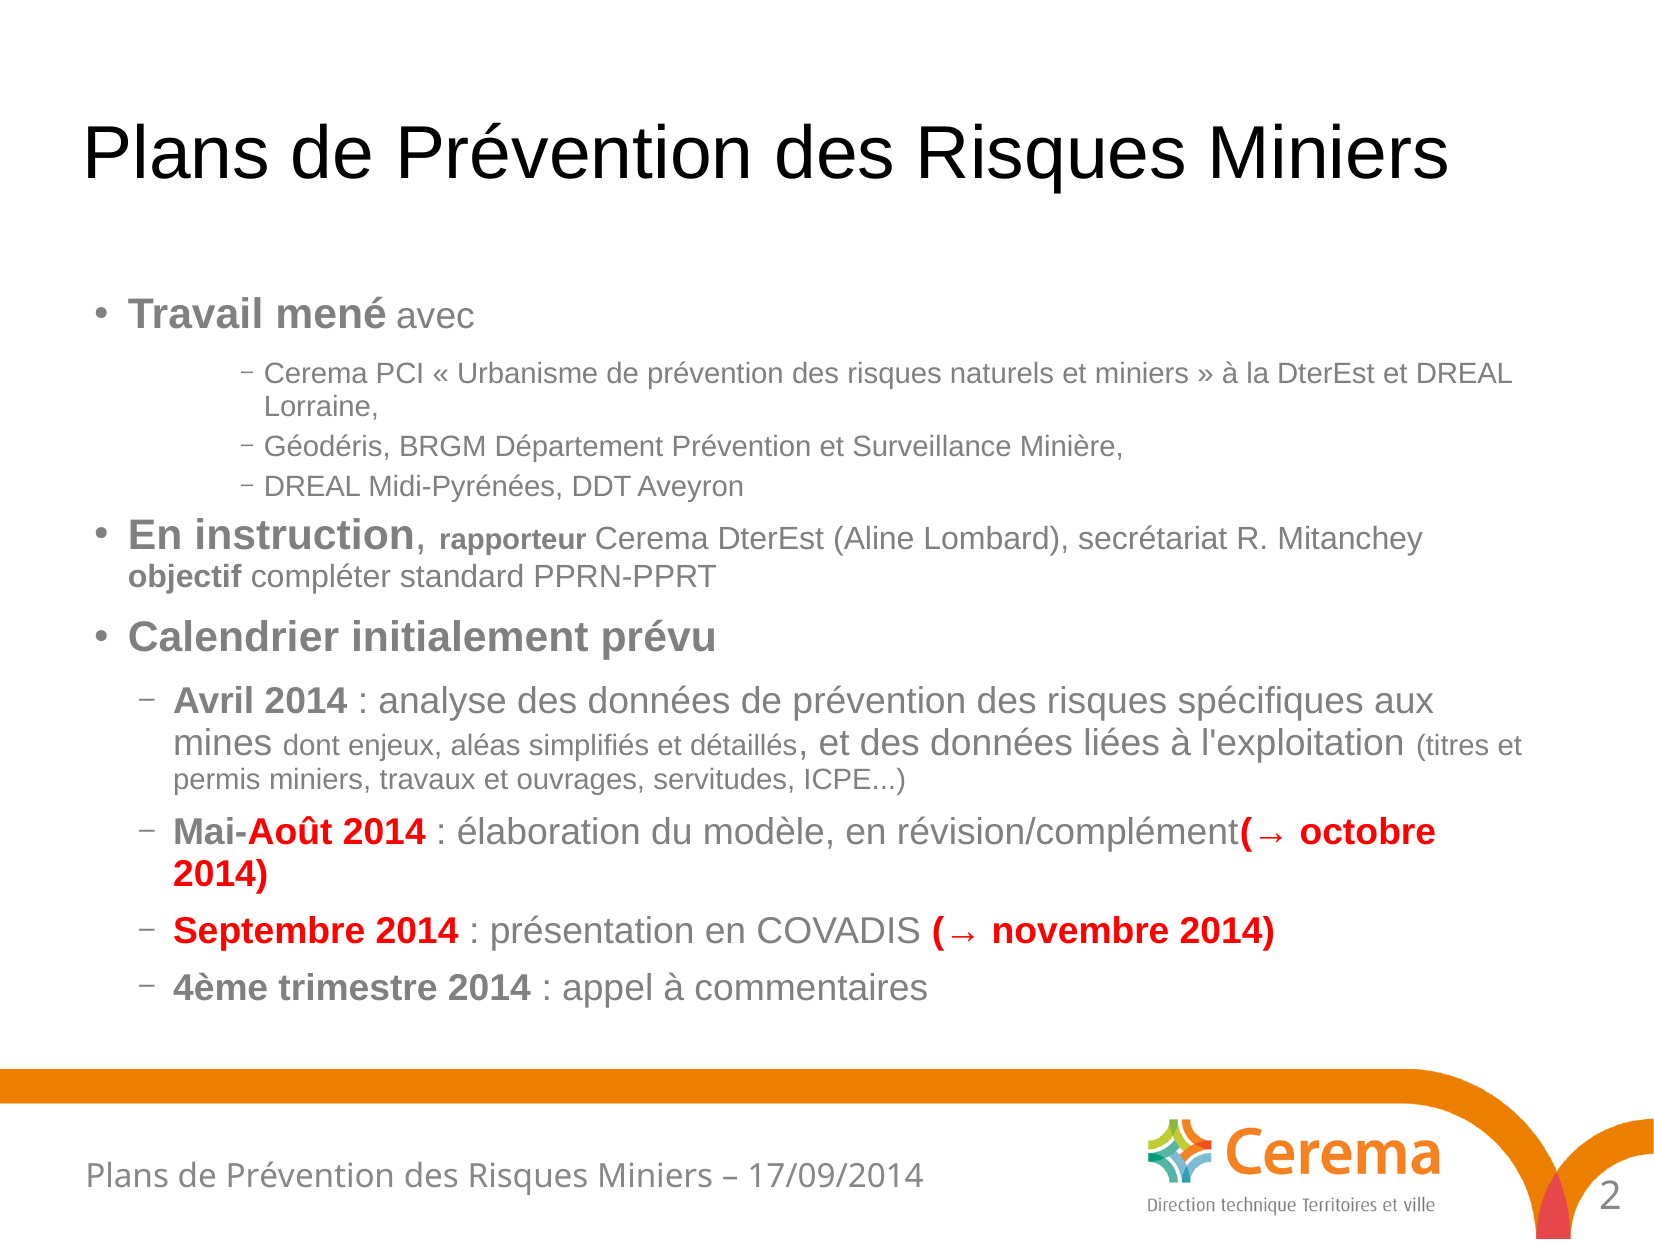

# Plans de Prévention des Risques Miniers
Travail mené avec
Cerema PCI « Urbanisme de prévention des risques naturels et miniers » à la DterEst et DREAL Lorraine,
Géodéris, BRGM Département Prévention et Surveillance Minière,
DREAL Midi-Pyrénées, DDT Aveyron
En instruction, rapporteur Cerema DterEst (Aline Lombard), secrétariat R. Mitanchey
objectif compléter standard PPRN-PPRT
Calendrier initialement prévu
Avril 2014 : analyse des données de prévention des risques spécifiques aux mines dont enjeux, aléas simplifiés et détaillés, et des données liées à l'exploitation (titres et permis miniers, travaux et ouvrages, servitudes, ICPE...)
Mai-Août 2014 : élaboration du modèle, en révision/complément(→ octobre 2014)
Septembre 2014 : présentation en COVADIS (→ novembre 2014)
4ème trimestre 2014 : appel à commentaires